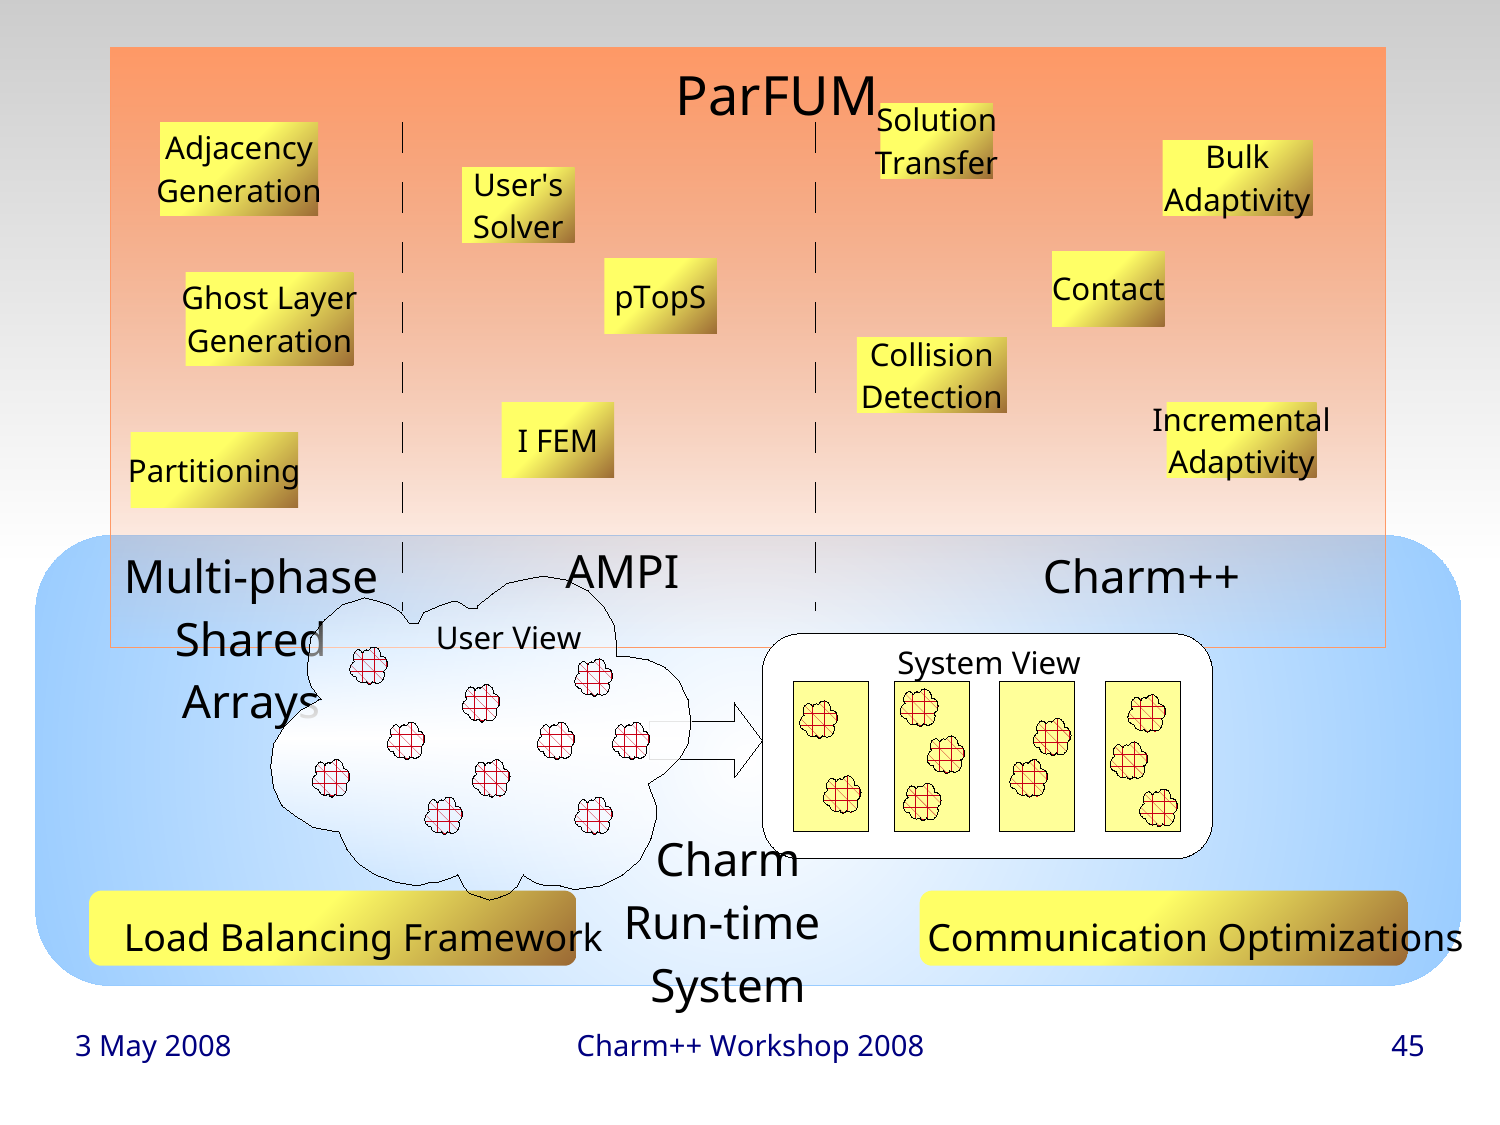

ParFUM
Solution
Transfer
Adjacency
Generation
Bulk
Adaptivity
User's
Solver
Contact
pTopS
Ghost Layer
Generation
Collision
Detection
I FEM
Incremental
Adaptivity
Partitioning
AMPI
Charm++
Multi-phase
Shared
Arrays
User View
System View
Charm
Run-time
System
Load Balancing Framework
Communication Optimizations
3 May 2008
Charm++ Workshop 2008
45